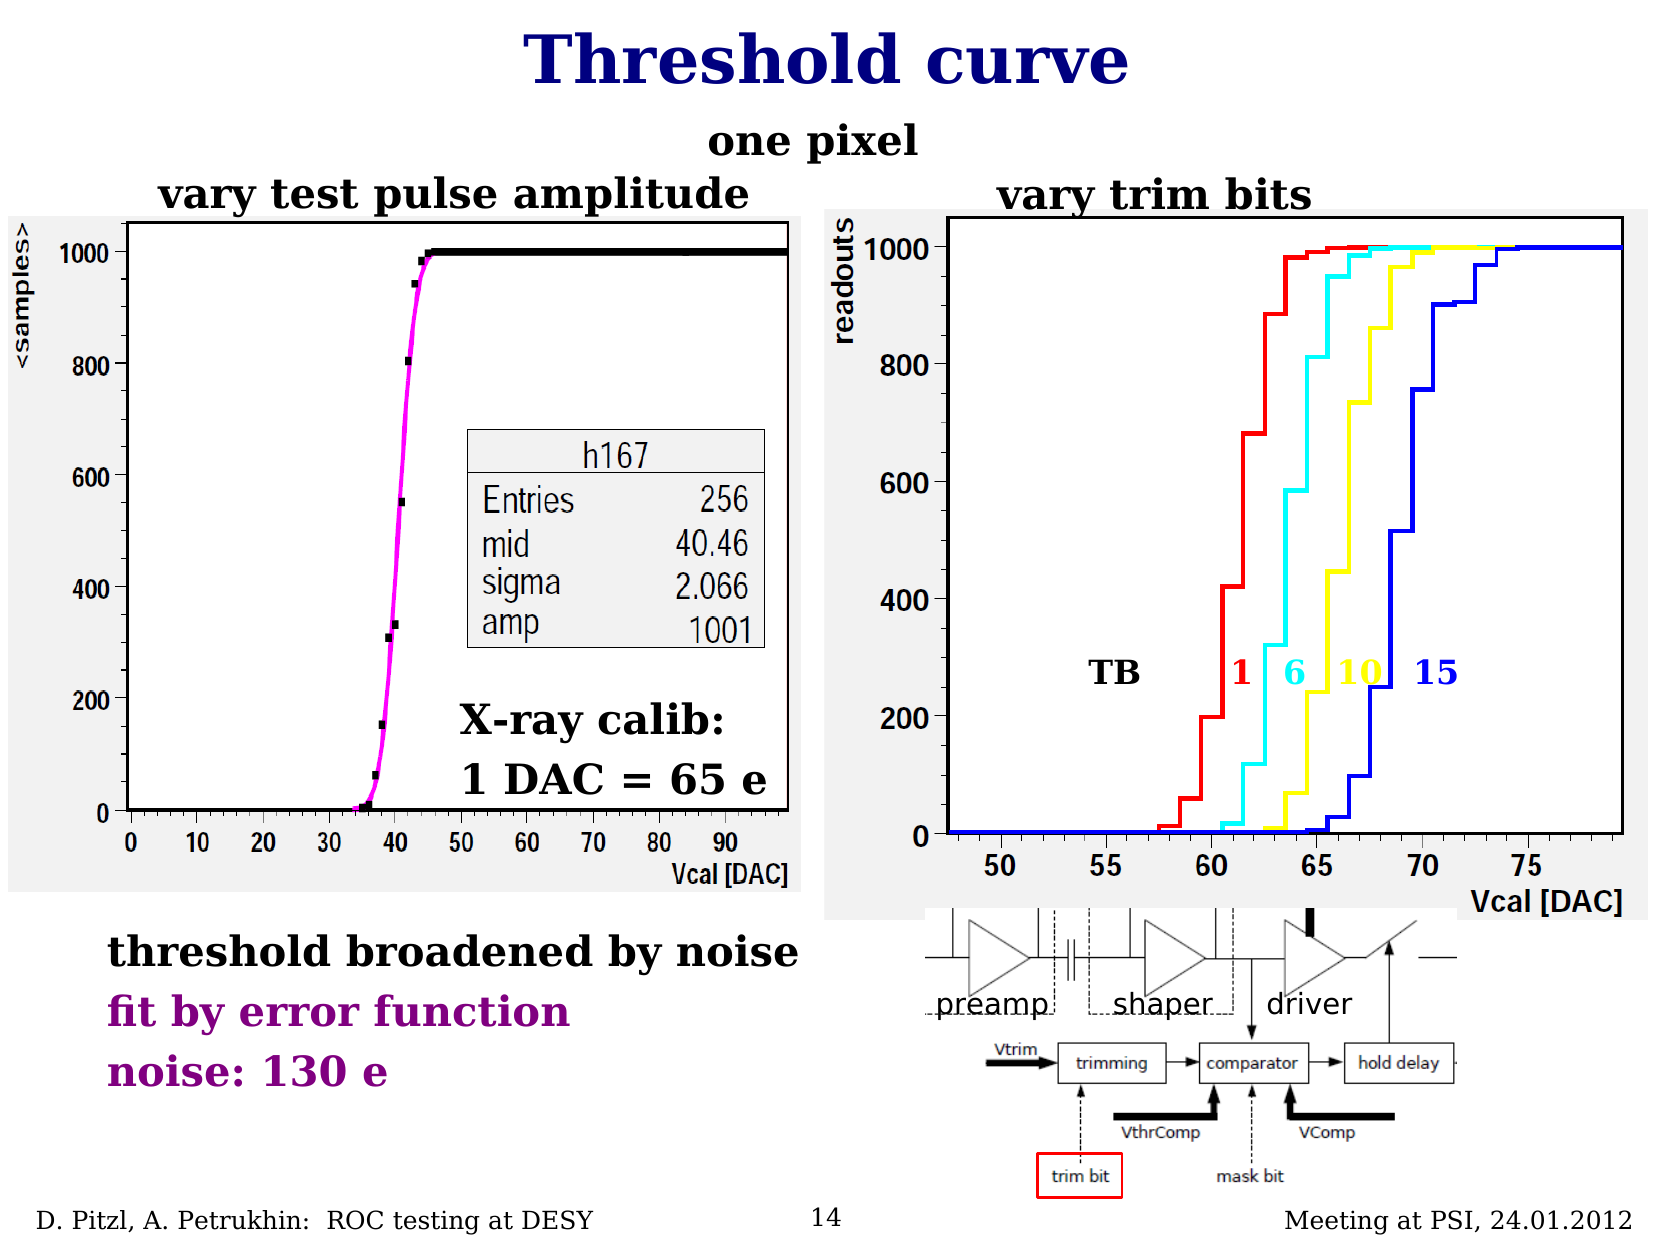

# Threshold curve
one pixel
vary test pulse amplitude
vary trim bits
TB
1
6
10
15
X-ray calib:
1 DAC = 65 e
threshold broadened by noise
fit by error function
noise: 130 e
preamp
shaper
driver